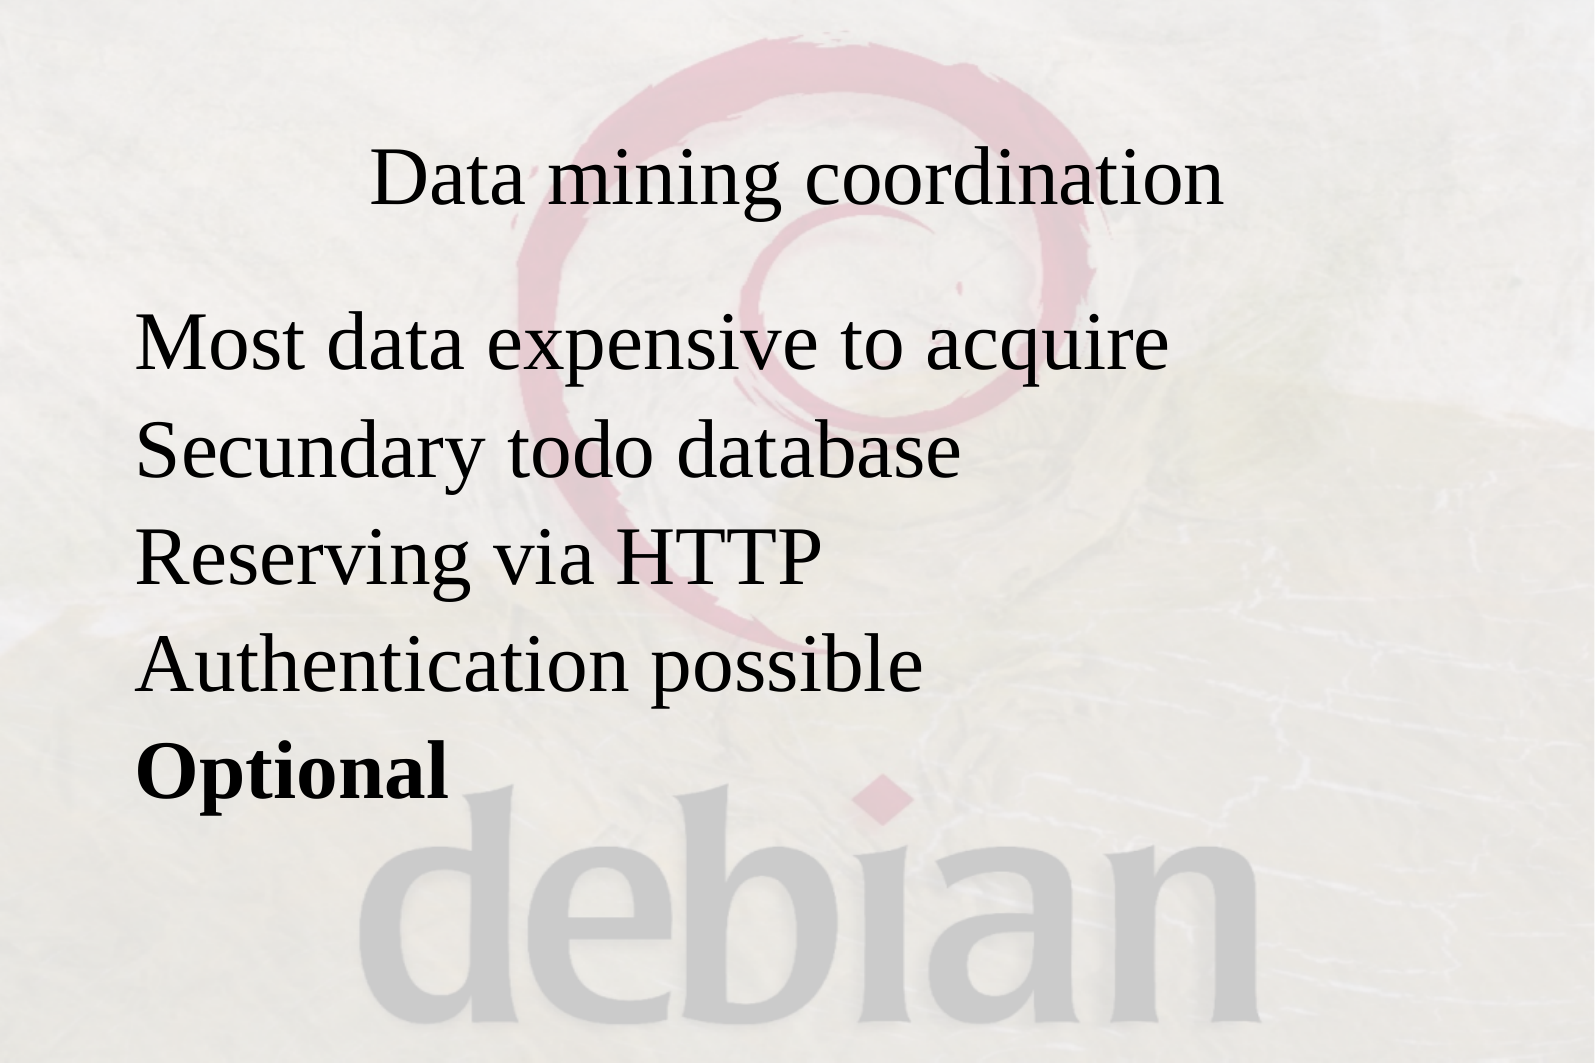

# Data mining coordination
Most data expensive to acquire
Secundary todo database
Reserving via HTTP
Authentication possible
Optional